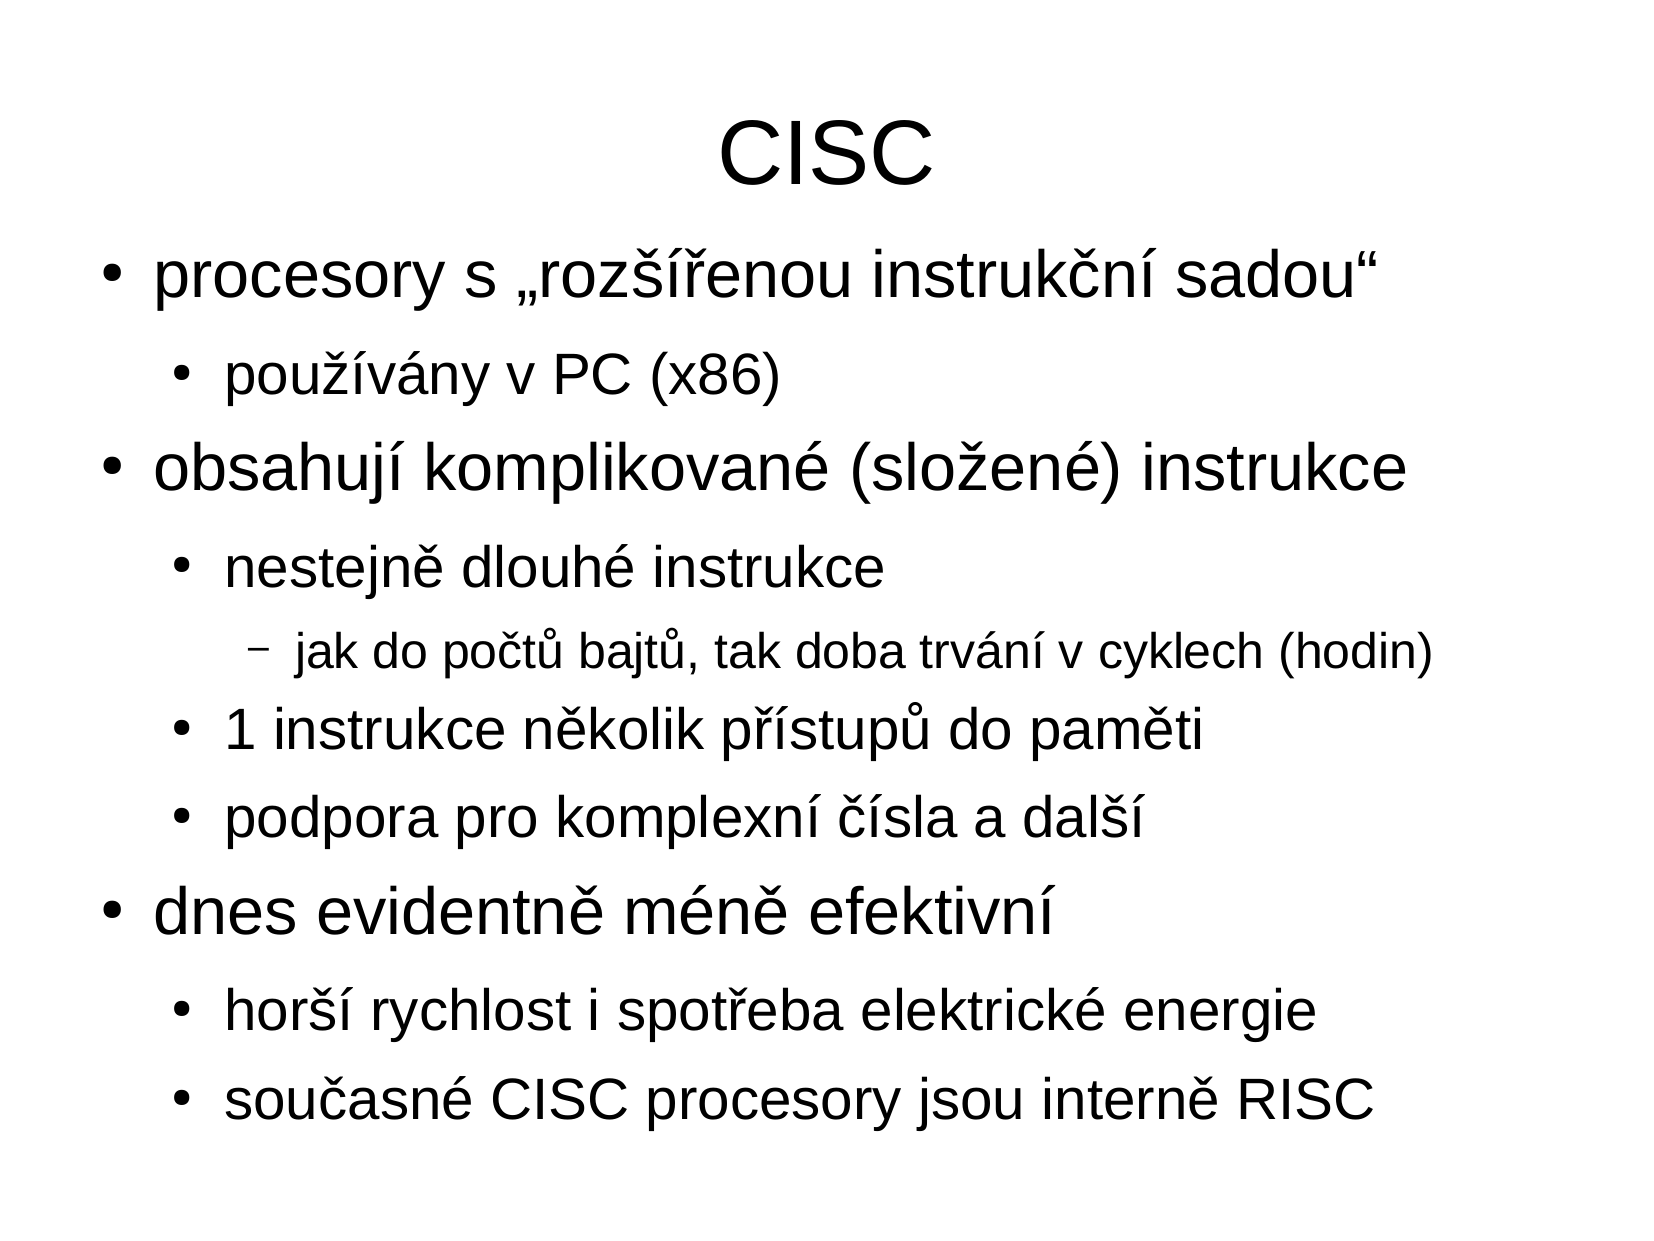

# CISC
procesory s „rozšířenou instrukční sadou“
používány v PC (x86)
obsahují komplikované (složené) instrukce
nestejně dlouhé instrukce
jak do počtů bajtů, tak doba trvání v cyklech (hodin)
1 instrukce několik přístupů do paměti
podpora pro komplexní čísla a další
dnes evidentně méně efektivní
horší rychlost i spotřeba elektrické energie
současné CISC procesory jsou interně RISC